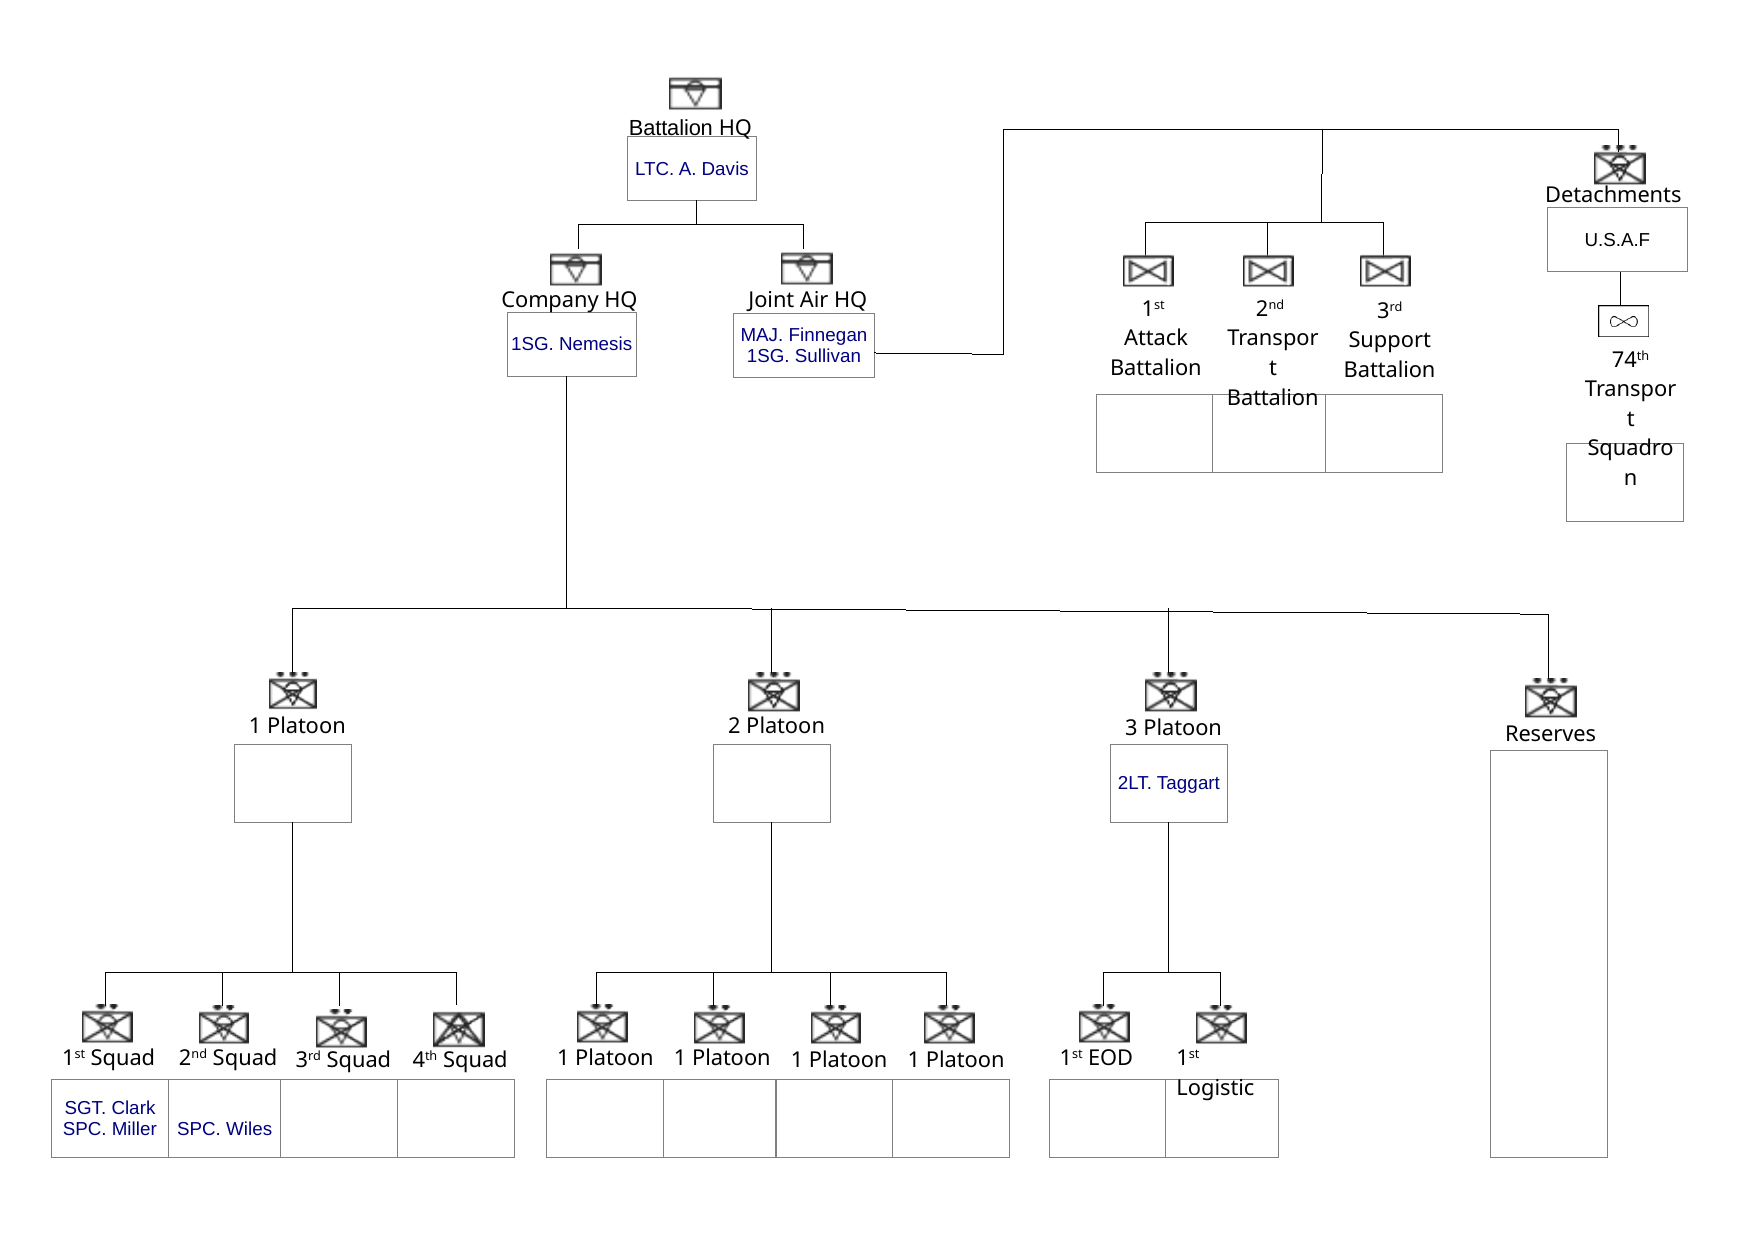

Battalion HQ
LTC. A. Davis
Detachments
U.S.A.F
Company HQ
Joint Air HQ
1st
Attack Battalion
2nd
Transport
Battalion
3rd Support Battalion
1SG. Nemesis
MAJ. Finnegan
1SG. Sullivan
74th Transport Squadron
1 Platoon
2 Platoon
3 Platoon
Reserves
2LT. Taggart
1st Squad
2nd Squad
1 Platoon
1 Platoon
1st EOD
1st Logistic
3rd Squad
4th Squad
1 Platoon
1 Platoon
SGT. Clark
SPC. Miller
SPC. Wiles